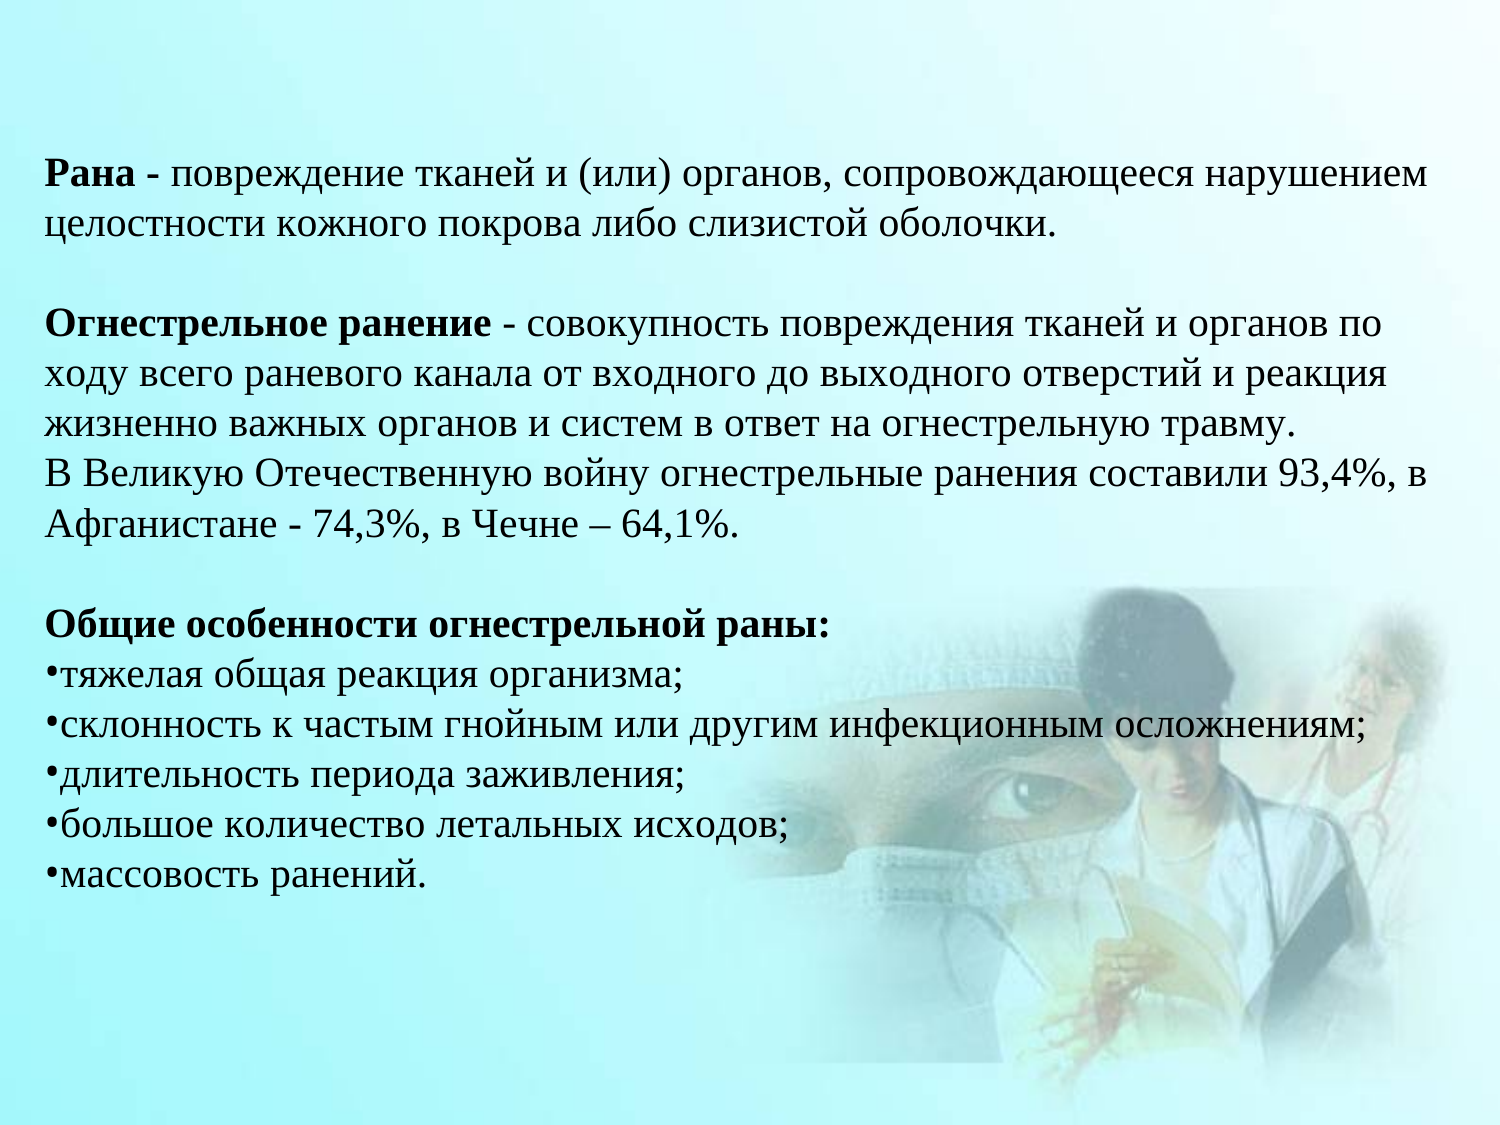

# Рана - повреждение тканей и (или) органов, сопровождающееся нарушением целостности кожного покрова либо слизистой оболочки.
Огнестрельное ранение - совокупность повреждения тканей и органов по ходу всего раневого канала от входного до выходного отверстий и реакция жизненно важных органов и систем в ответ на огнестрельную травму.
В Великую Отечественную войну огнестрельные ранения составили 93,4%, в Афганистане - 74,3%, в Чечне – 64,1%.
Общие особенности огнестрельной раны:
тяжелая общая реакция организма;
склонность к частым гнойным или другим инфекционным осложнениям;
длительность периода заживления;
большое количество летальных исходов;
массовость ранений.